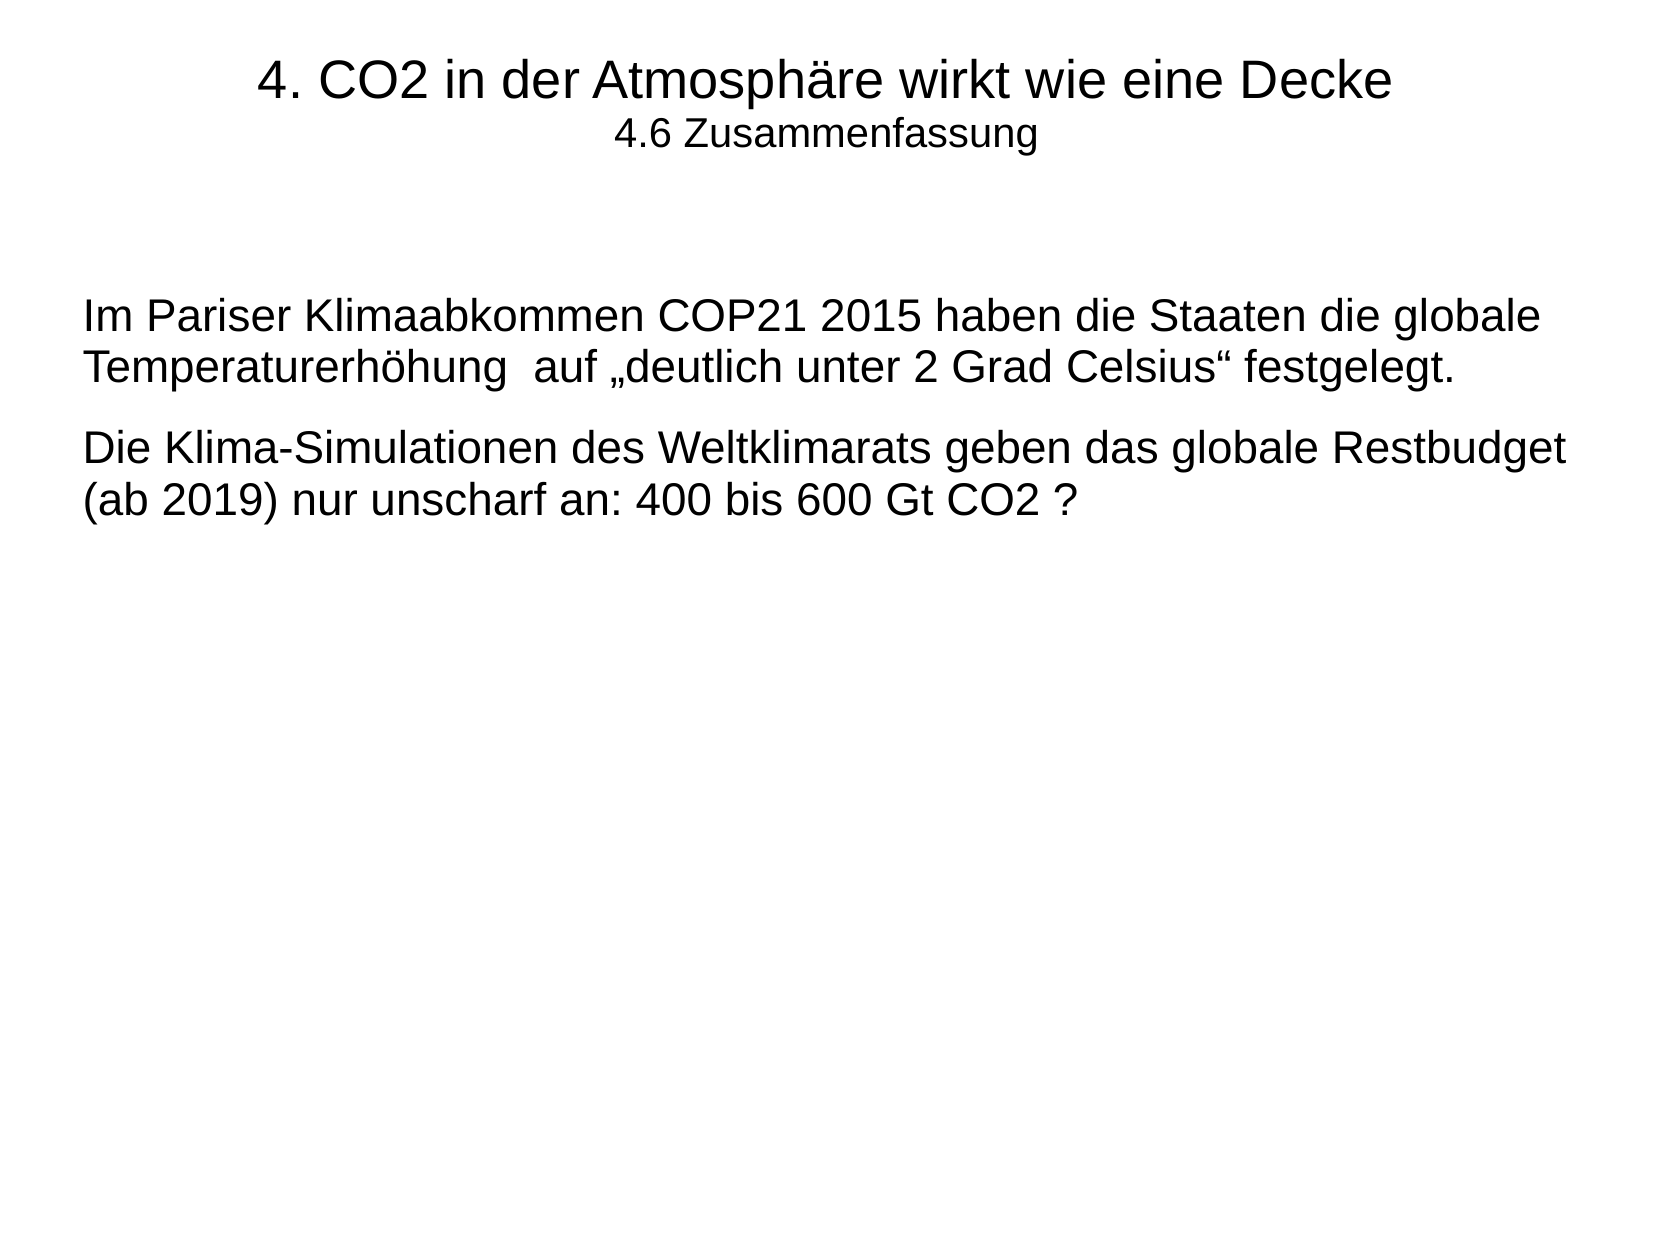

# 4. CO2 in der Atmosphäre wirkt wie eine Decke 4.6 Zusammenfassung
Im Pariser Klimaabkommen COP21 2015 haben die Staaten die globale Temperaturerhöhung auf „deutlich unter 2 Grad Celsius“ festgelegt.
Die Klima-Simulationen des Weltklimarats geben das globale Restbudget (ab 2019) nur unscharf an: 400 bis 600 Gt CO2 ?